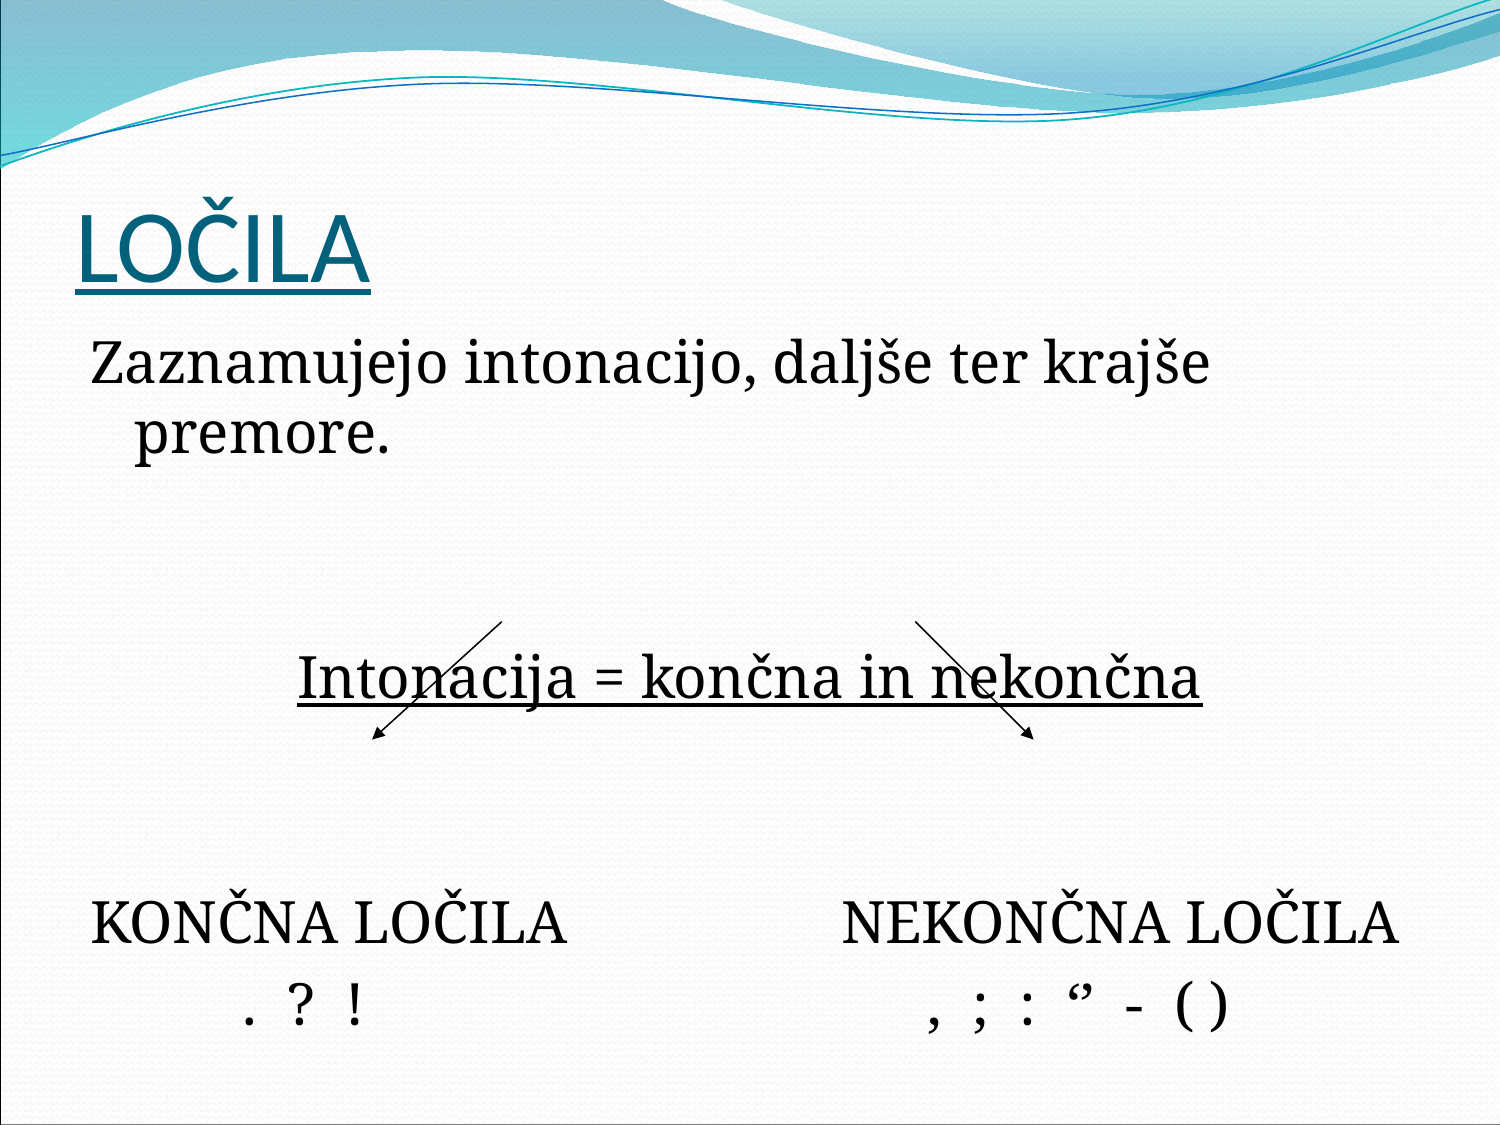

# LOČILA
Zaznamujejo intonacijo, daljše ter krajše premore.
Intonacija = končna in nekončna
KONČNA LOČILA NEKONČNA LOČILA
 . ? ! , ; : ‘’ - ( )